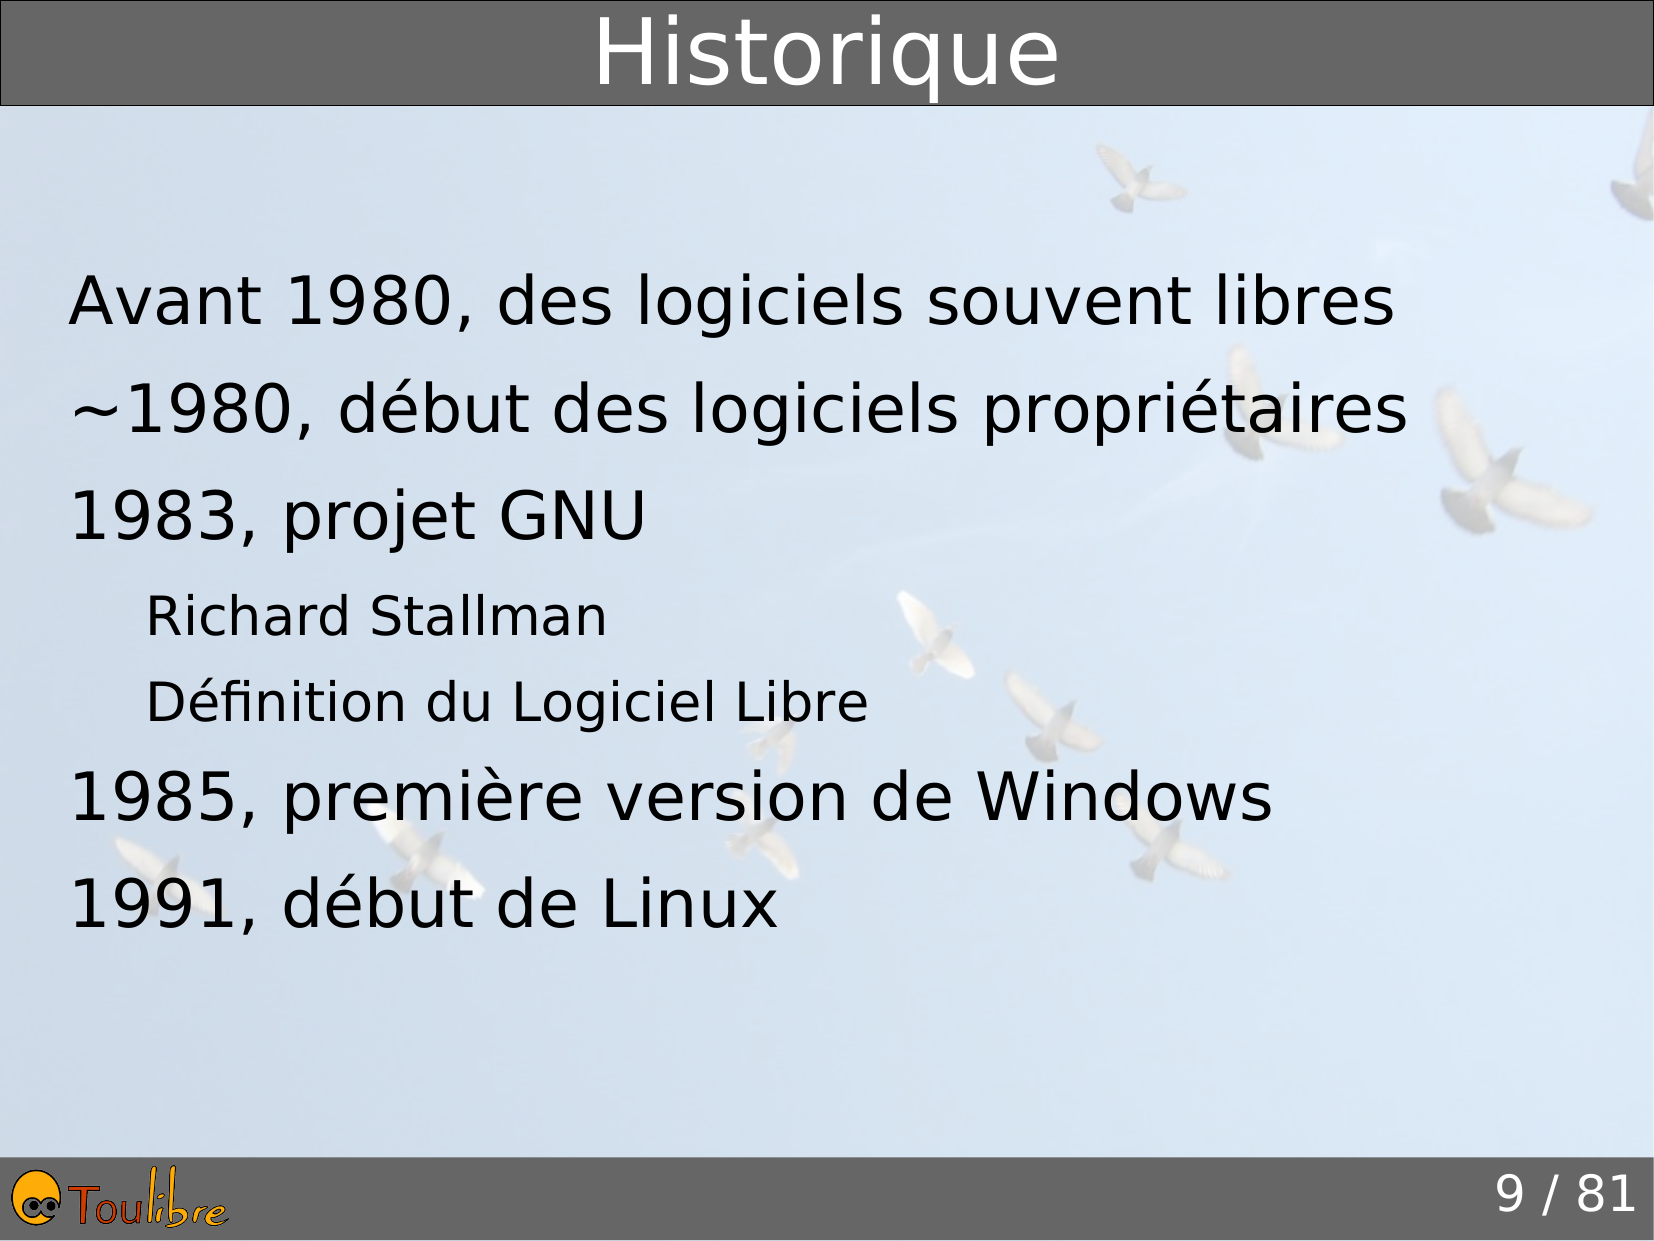

# Historique
Avant 1980, des logiciels souvent libres
~1980, début des logiciels propriétaires
1983, projet GNU
Richard Stallman
Définition du Logiciel Libre
1985, première version de Windows
1991, début de Linux